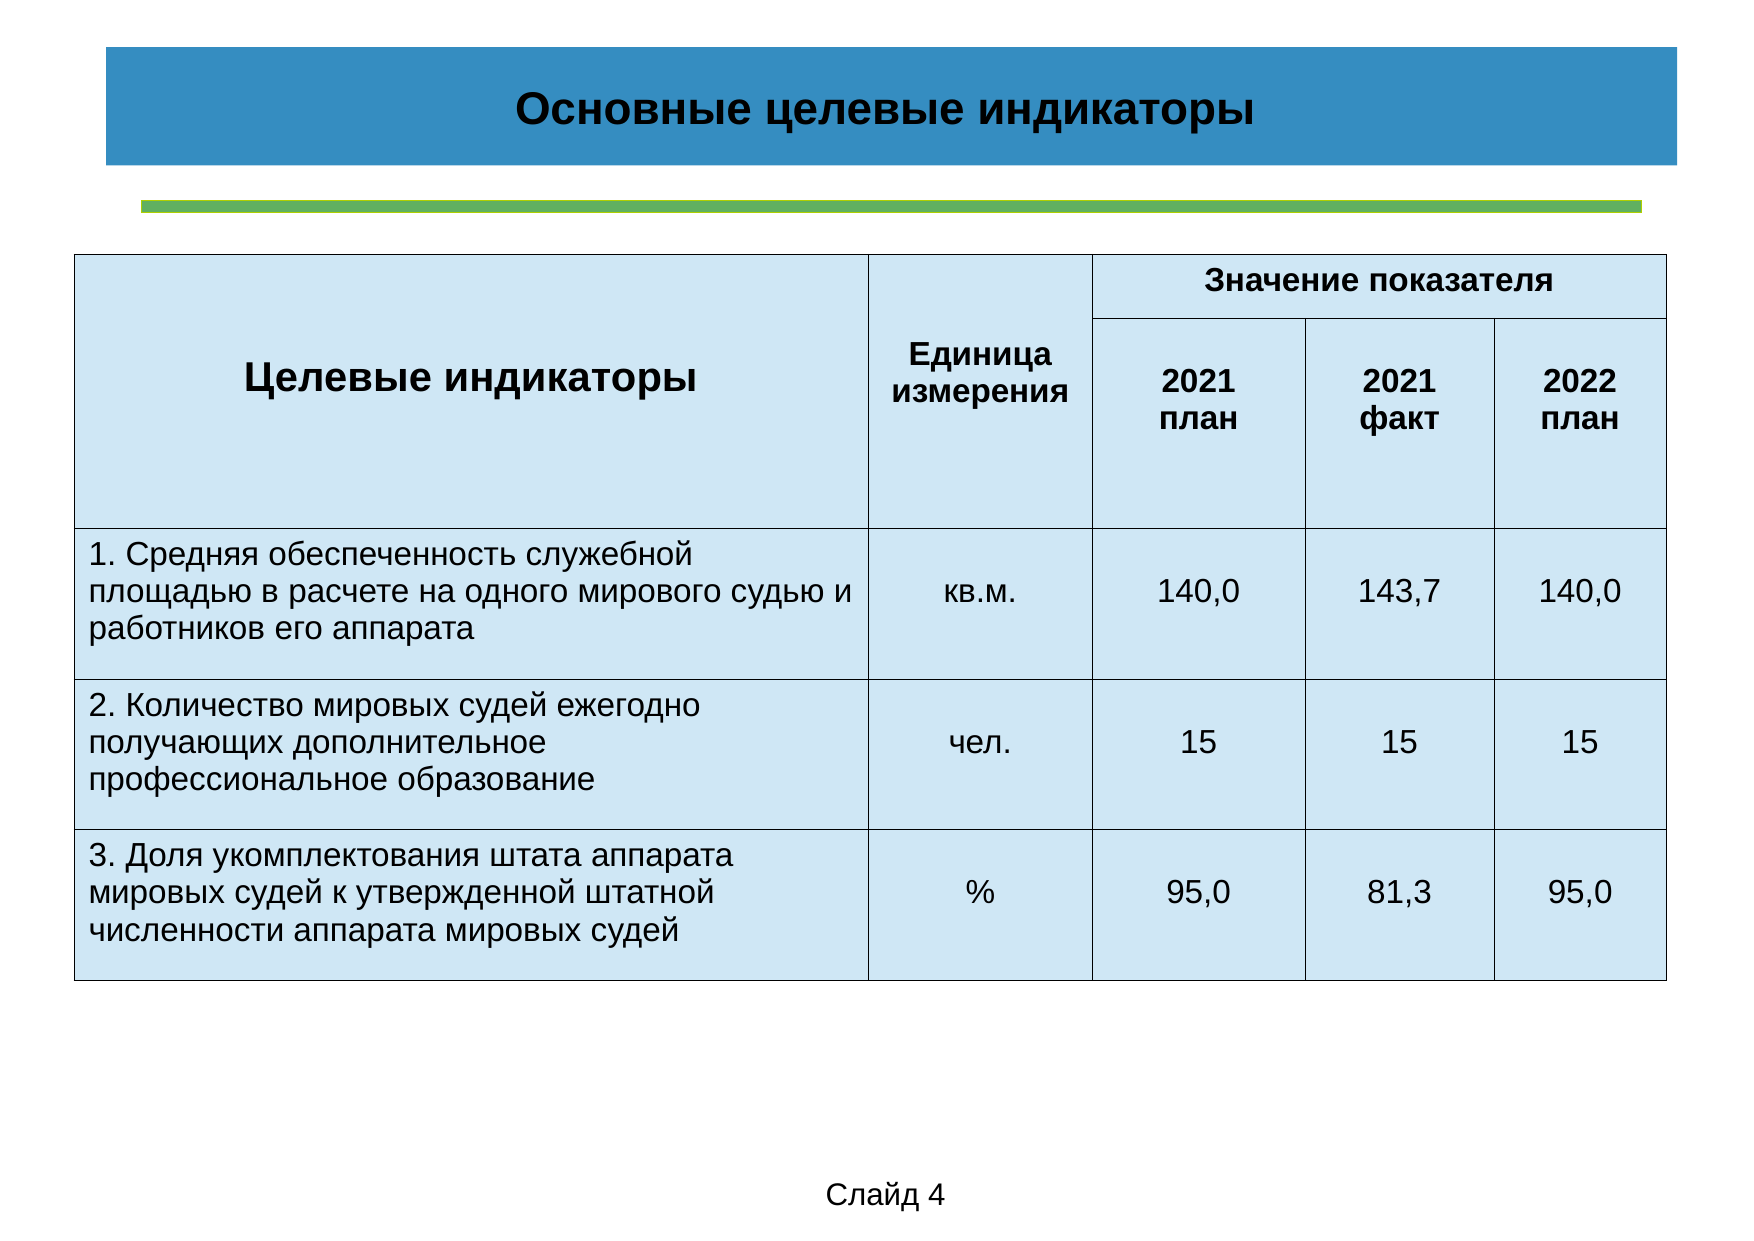

Основные целевые индикаторы
| Целевые индикаторы | Единица измерения | Значение показателя | | |
| --- | --- | --- | --- | --- |
| | | 2021 план | 2021 факт | 2022 план |
| 1. Средняя обеспеченность служебной площадью в расчете на одного мирового судью и работников его аппарата | кв.м. | 140,0 | 143,7 | 140,0 |
| 2. Количество мировых судей ежегодно получающих дополнительное профессиональное образование | чел. | 15 | 15 | 15 |
| 3. Доля укомплектования штата аппарата мировых судей к утвержденной штатной численности аппарата мировых судей | % | 95,0 | 81,3 | 95,0 |
Слайд 4